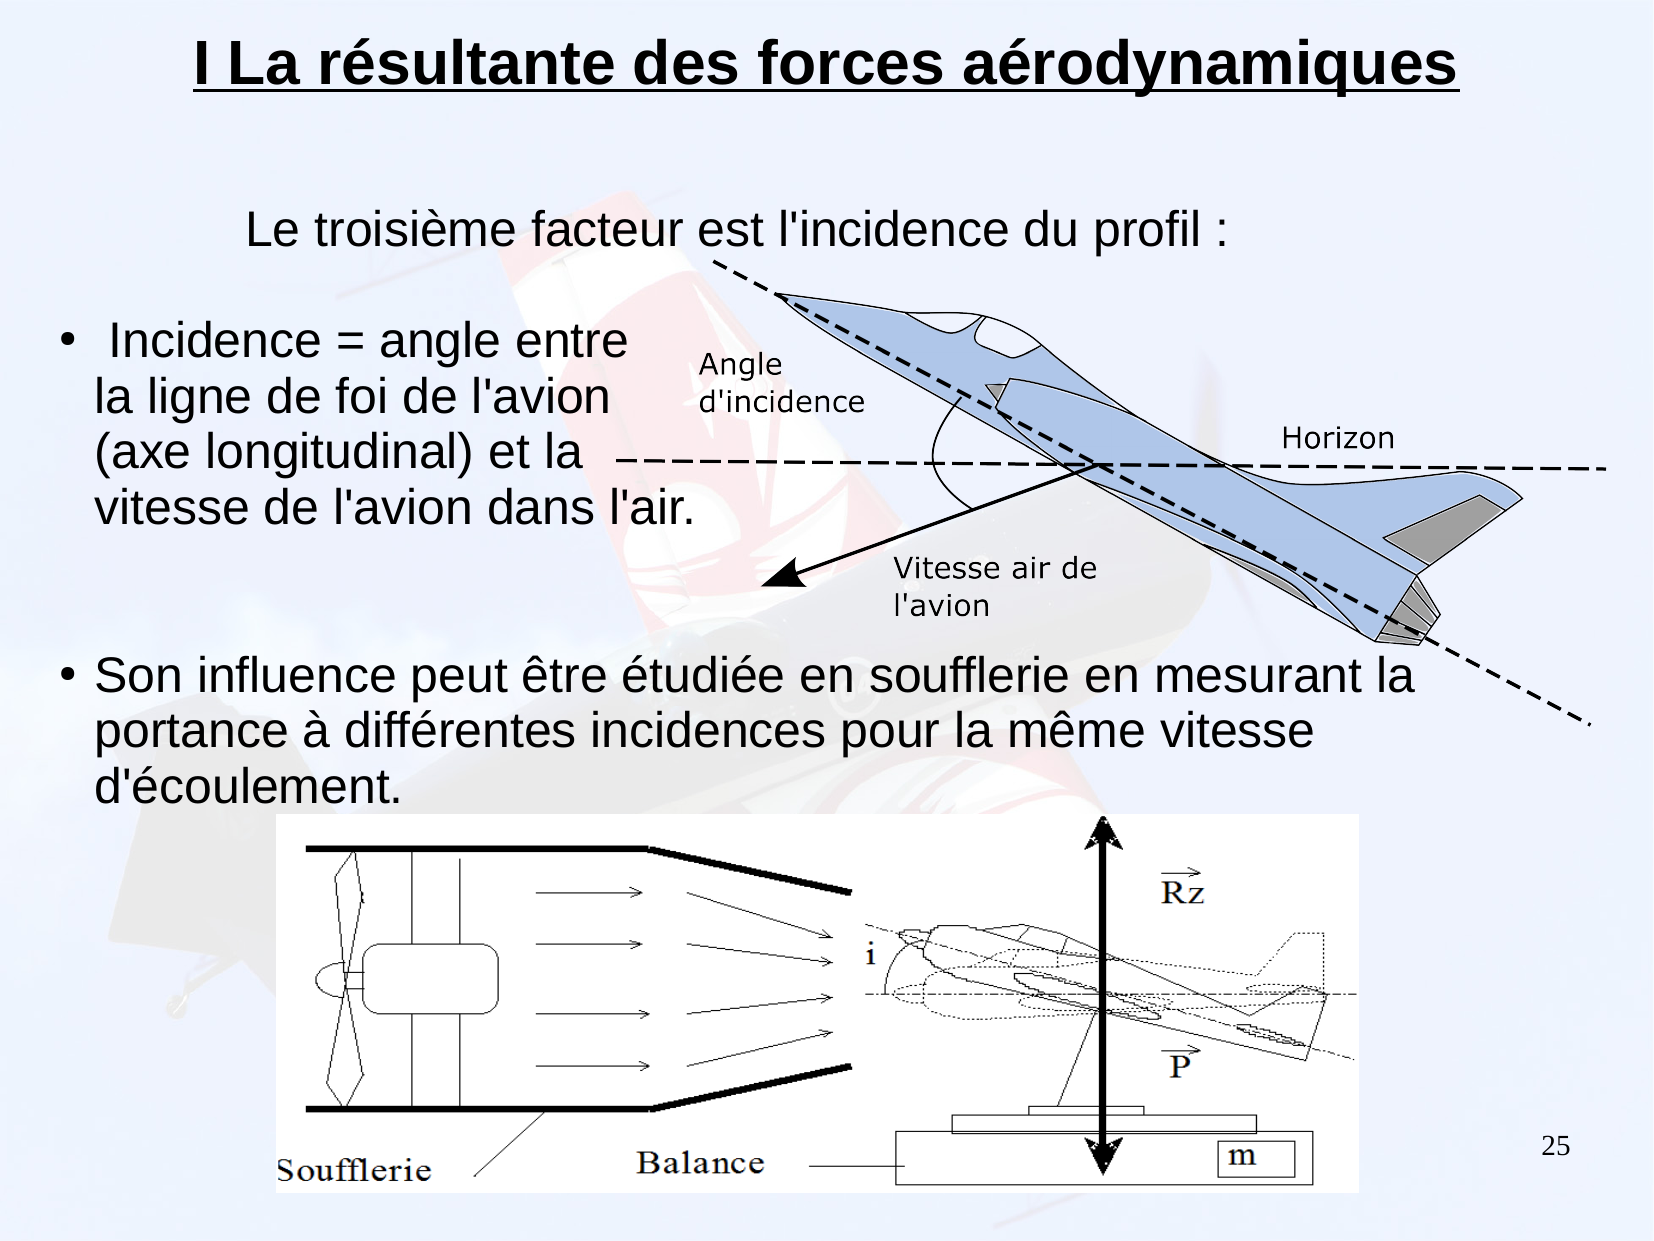

# I La résultante des forces aérodynamiques
Le troisième facteur est l'incidence du profil :
 Incidence = angle entre
la ligne de foi de l'avion
(axe longitudinal) et la
vitesse de l'avion dans l'air.
Son influence peut être étudiée en soufflerie en mesurant la portance à différentes incidences pour la même vitesse d'écoulement.
25